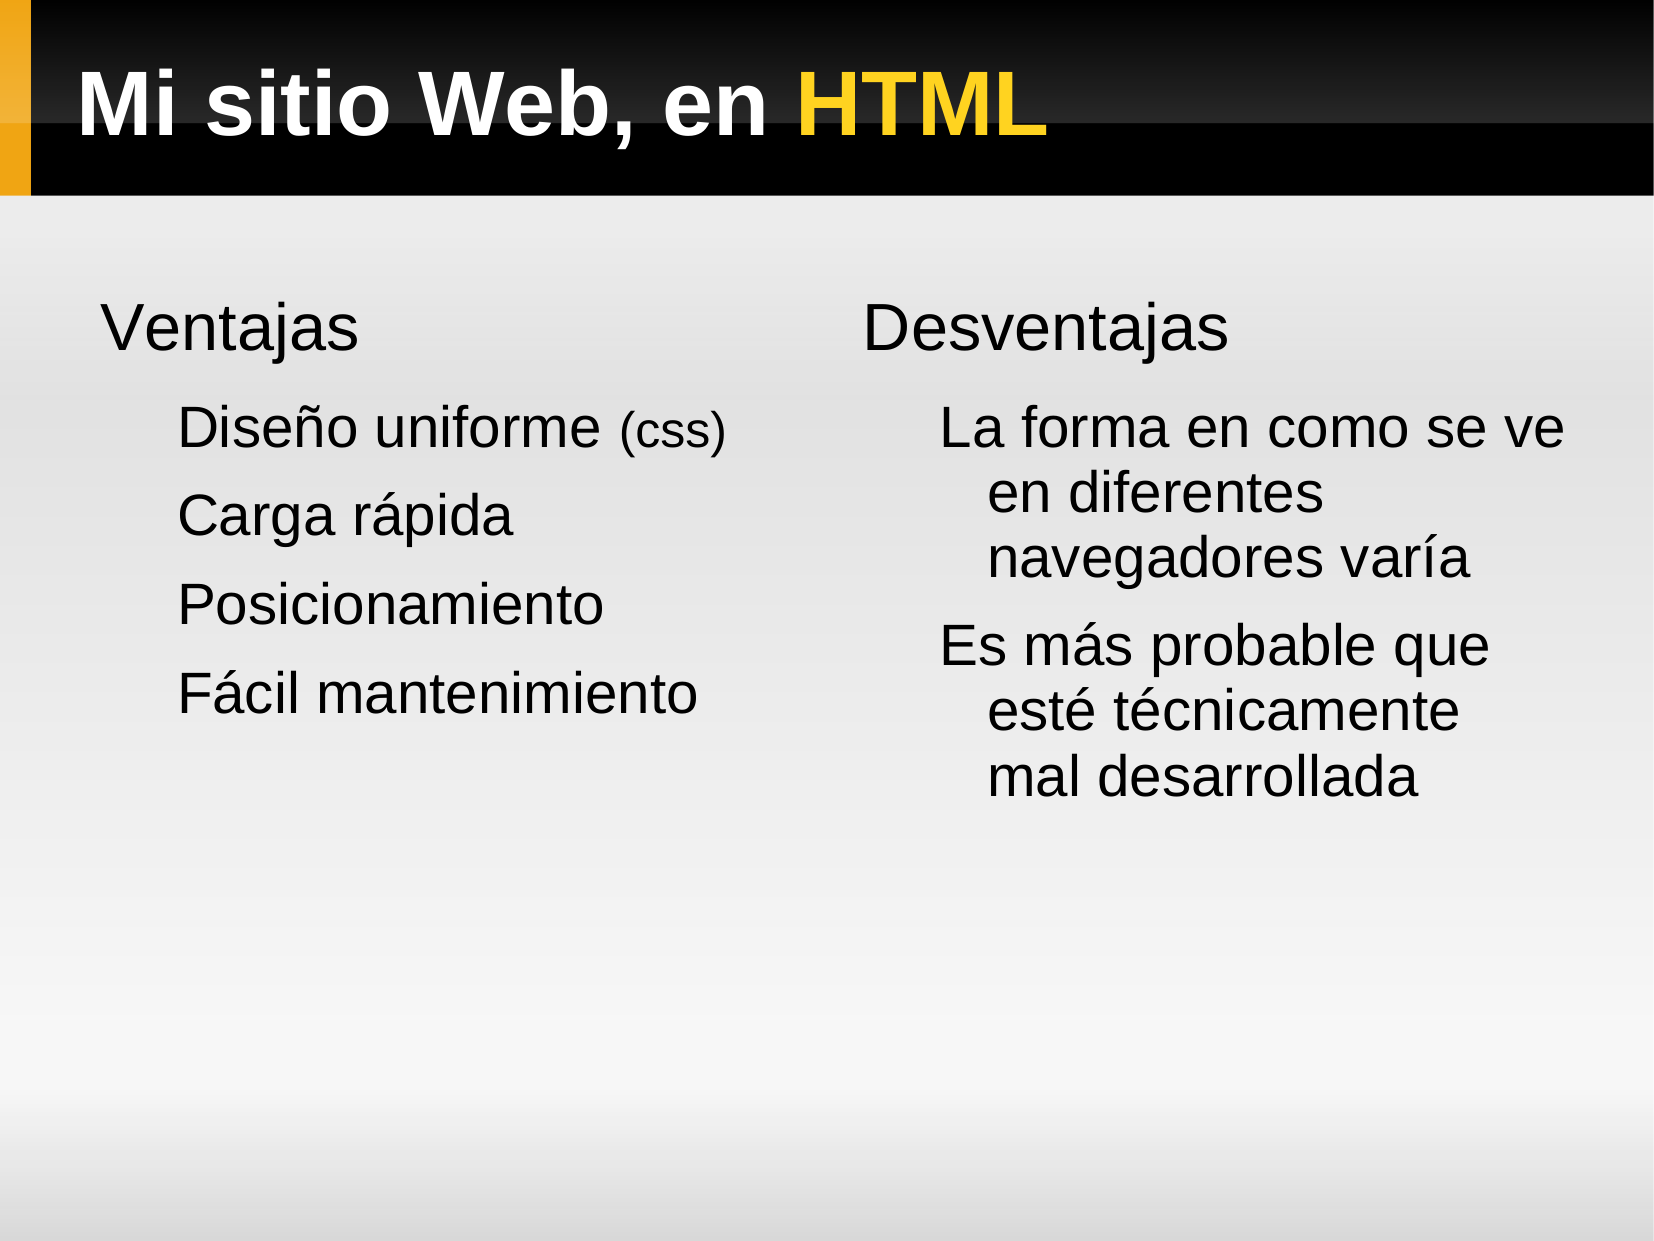

# Mi sitio Web, en HTML
Ventajas
Diseño uniforme (css)
Carga rápida
Posicionamiento
Fácil mantenimiento
Desventajas
La forma en como se ve en diferentes navegadores varía
Es más probable que esté técnicamente mal desarrollada